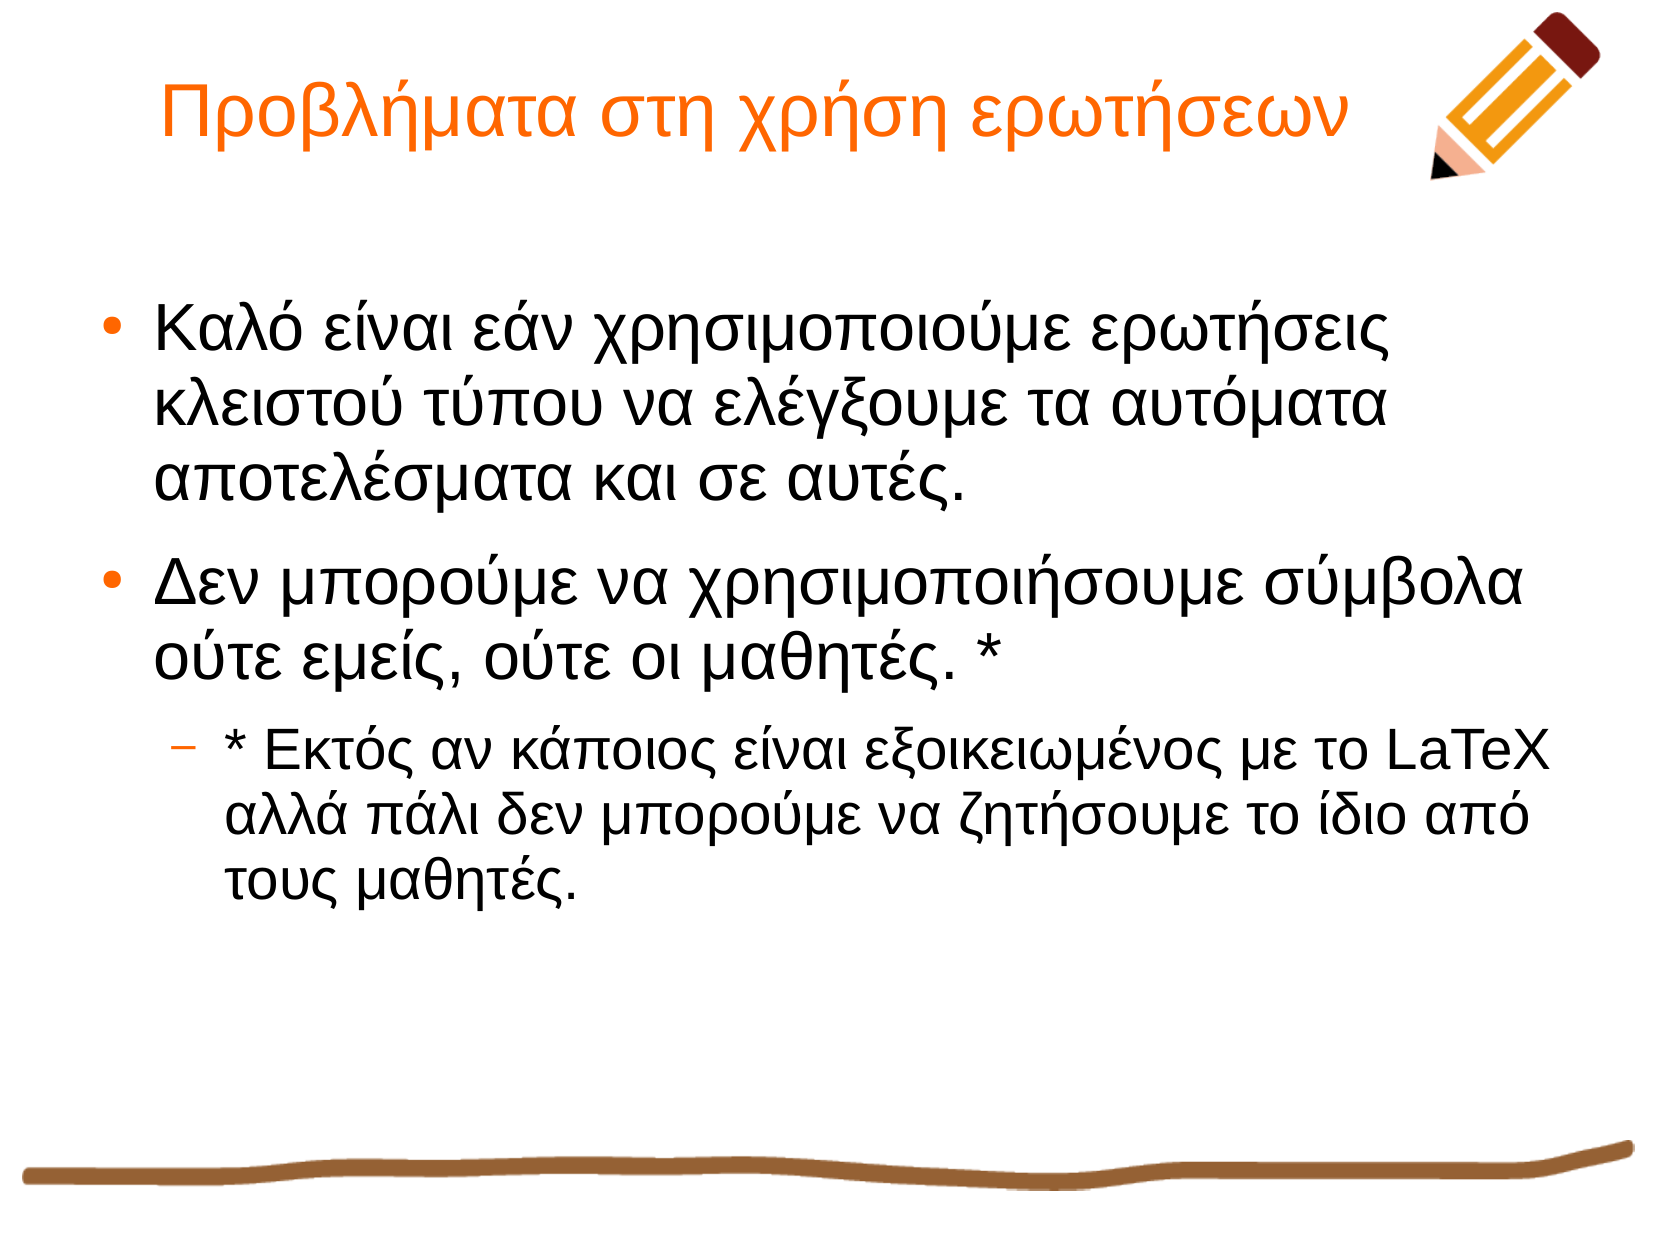

# Προβλήματα στη χρήση ερωτήσεων
Καλό είναι εάν χρησιμοποιούμε ερωτήσεις κλειστού τύπου να ελέγξουμε τα αυτόματα αποτελέσματα και σε αυτές.
Δεν μπορούμε να χρησιμοποιήσουμε σύμβολα ούτε εμείς, ούτε οι μαθητές. *
* Εκτός αν κάποιος είναι εξοικειωμένος με το LaTeX αλλά πάλι δεν μπορούμε να ζητήσουμε το ίδιο από τους μαθητές.